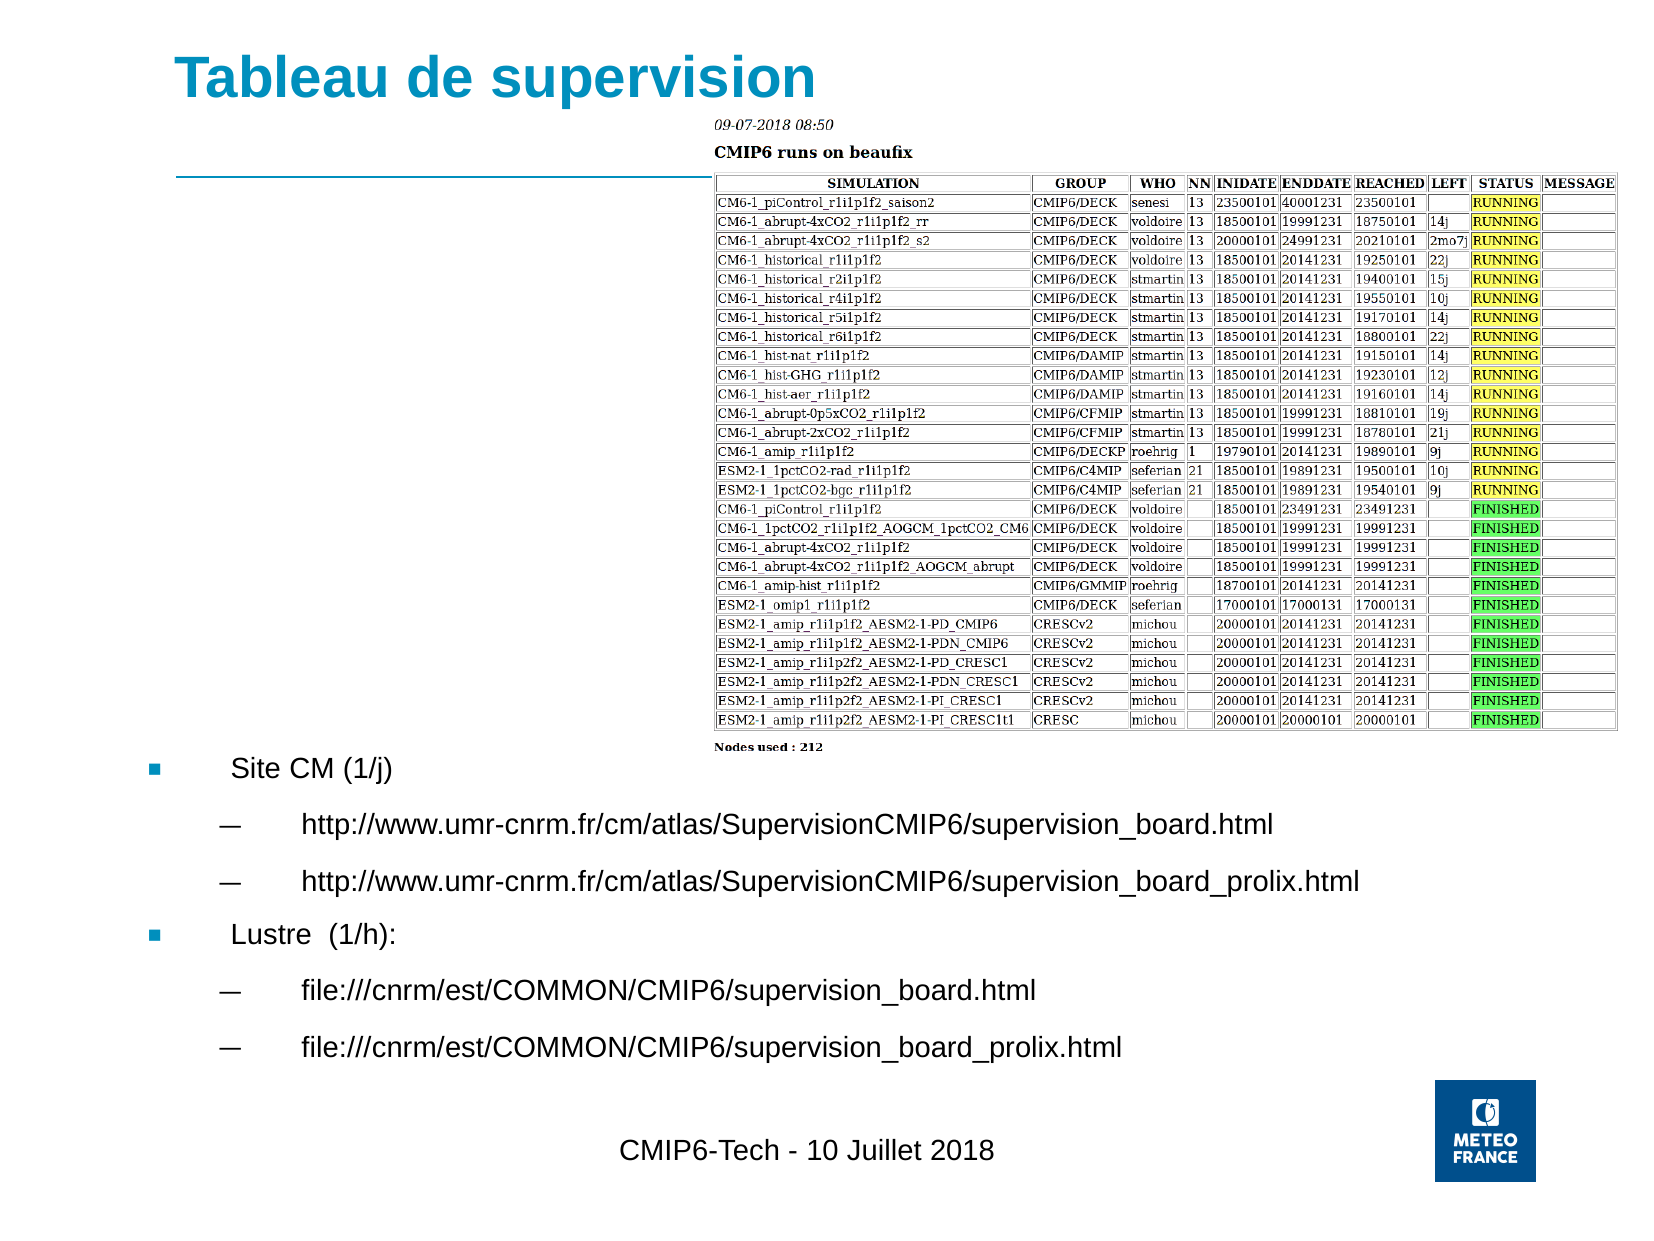

# Tableau de supervision
Site CM (1/j)
http://www.umr-cnrm.fr/cm/atlas/SupervisionCMIP6/supervision_board.html
http://www.umr-cnrm.fr/cm/atlas/SupervisionCMIP6/supervision_board_prolix.html
Lustre  (1/h):
file:///cnrm/est/COMMON/CMIP6/supervision_board.html
file:///cnrm/est/COMMON/CMIP6/supervision_board_prolix.html
CMIP6-Tech - 10 Juillet 2018